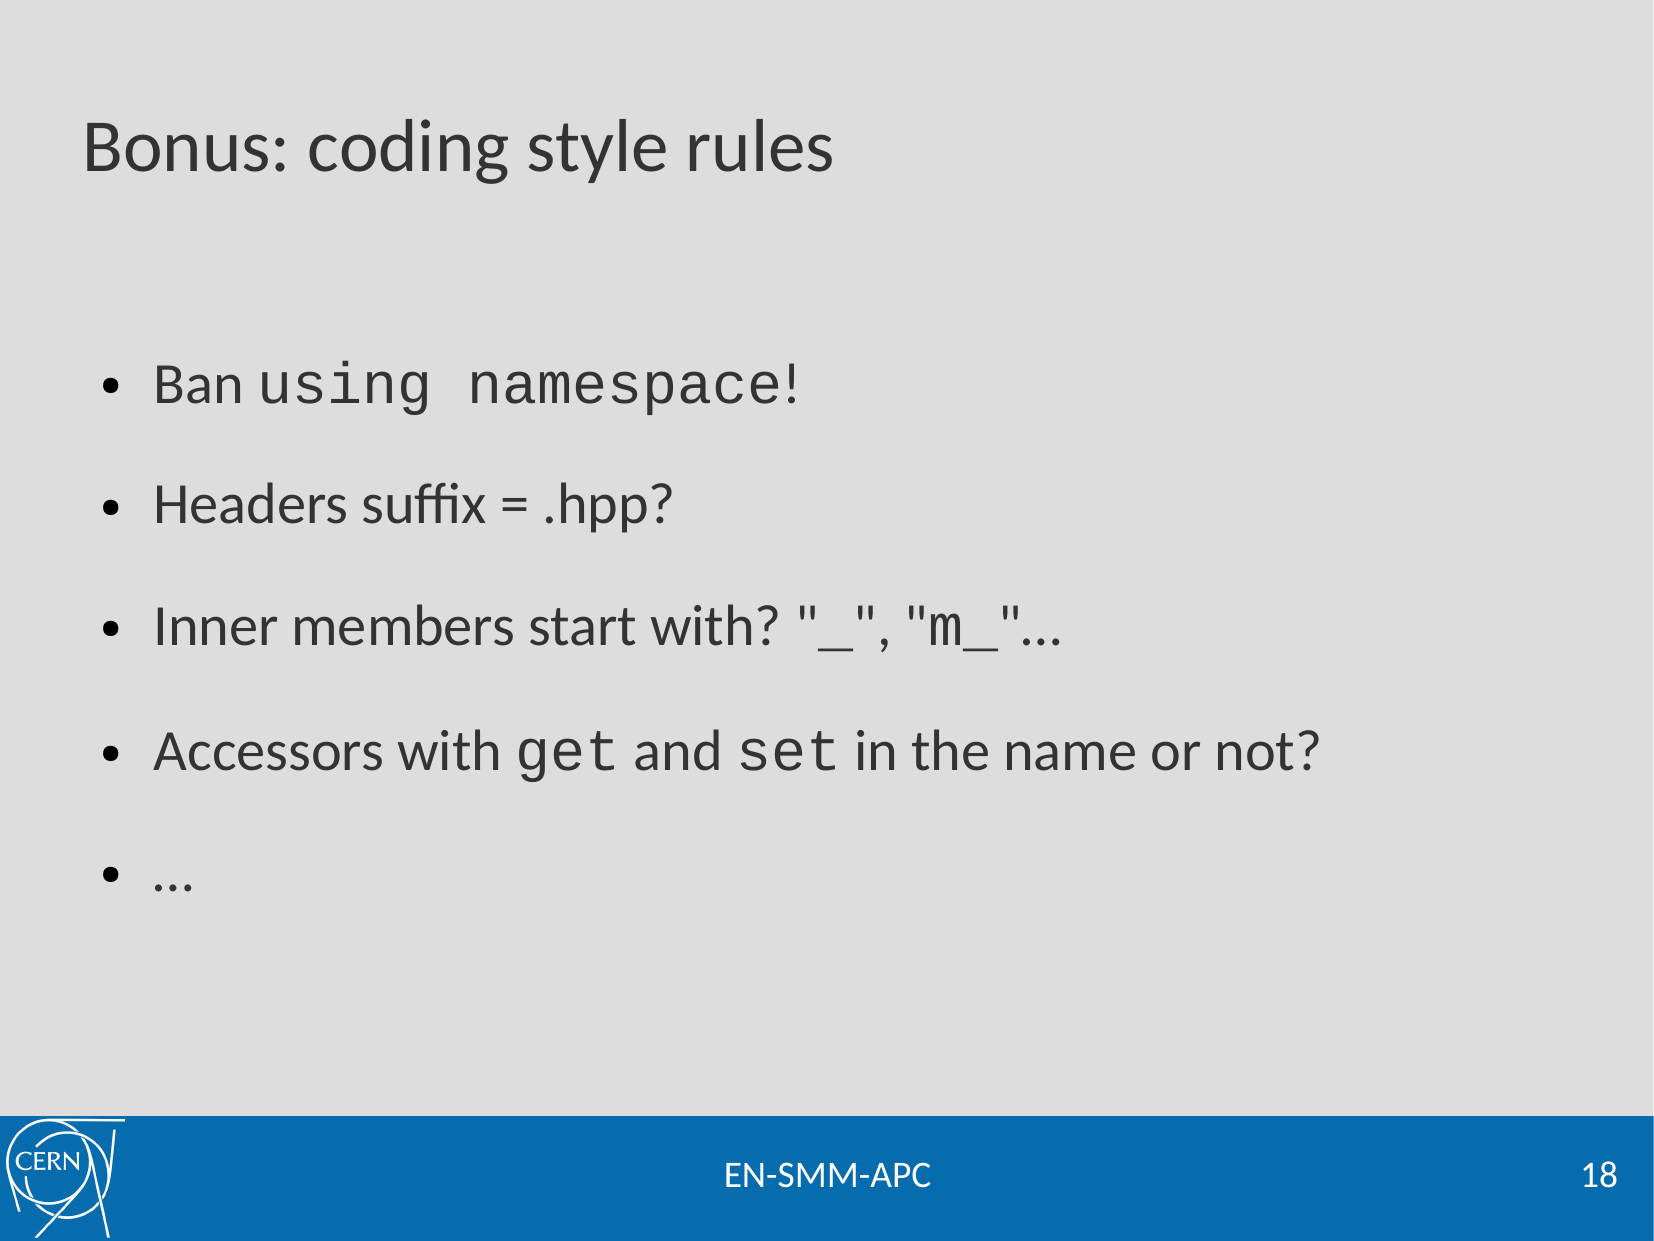

# Bonus: coding style rules
Ban using namespace!
Headers suffix = .hpp?
Inner members start with? "_", "m_"…
Accessors with get and set in the name or not?
…
18